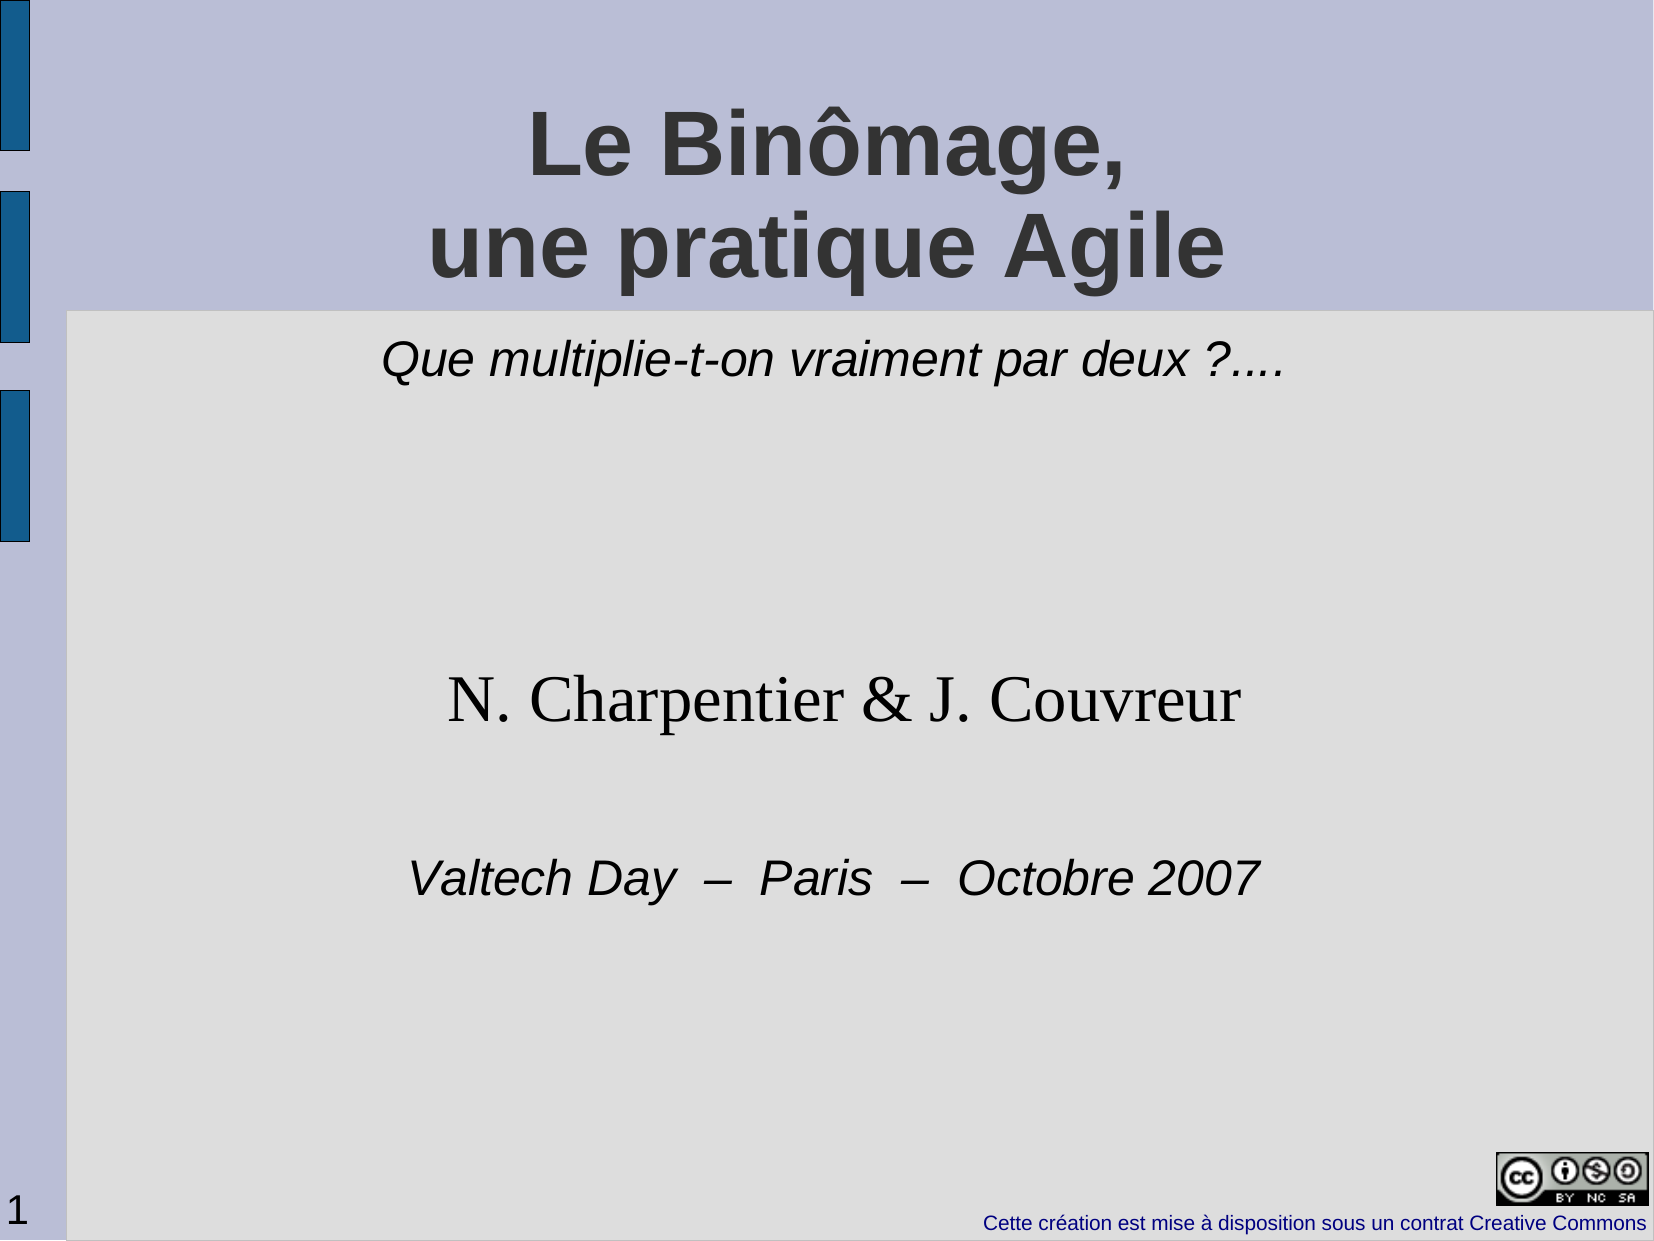

# Le Binômage, une pratique Agile
Que multiplie-t-on vraiment par deux ?....
N. Charpentier & J. Couvreur
Valtech Day – Paris – Octobre 2007